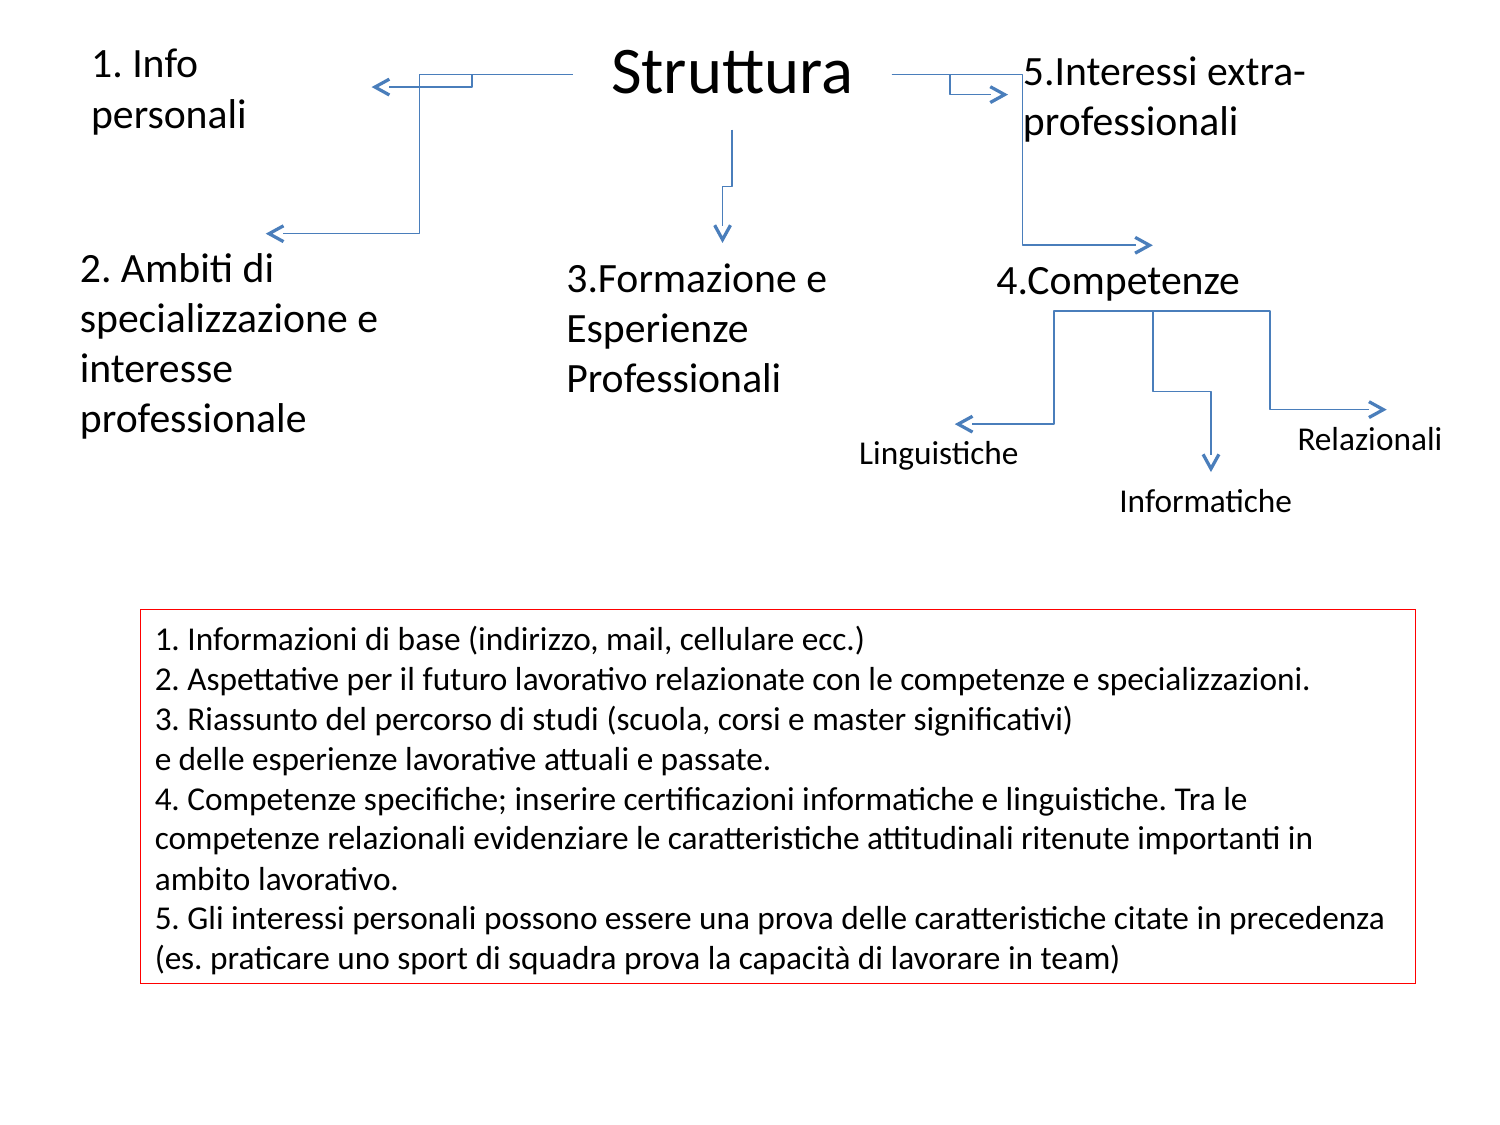

# Struttura
1. Info personali
5.Interessi extra-professionali
2. Ambiti di specializzazione e interesse professionale
3.Formazione e Esperienze Professionali
4.Competenze
Relazionali
Linguistiche
Informatiche
1. Informazioni di base (indirizzo, mail, cellulare ecc.)
2. Aspettative per il futuro lavorativo relazionate con le competenze e specializzazioni.
3. Riassunto del percorso di studi (scuola, corsi e master significativi)
e delle esperienze lavorative attuali e passate.
4. Competenze specifiche; inserire certificazioni informatiche e linguistiche. Tra le competenze relazionali evidenziare le caratteristiche attitudinali ritenute importanti in ambito lavorativo.
5. Gli interessi personali possono essere una prova delle caratteristiche citate in precedenza (es. praticare uno sport di squadra prova la capacità di lavorare in team)